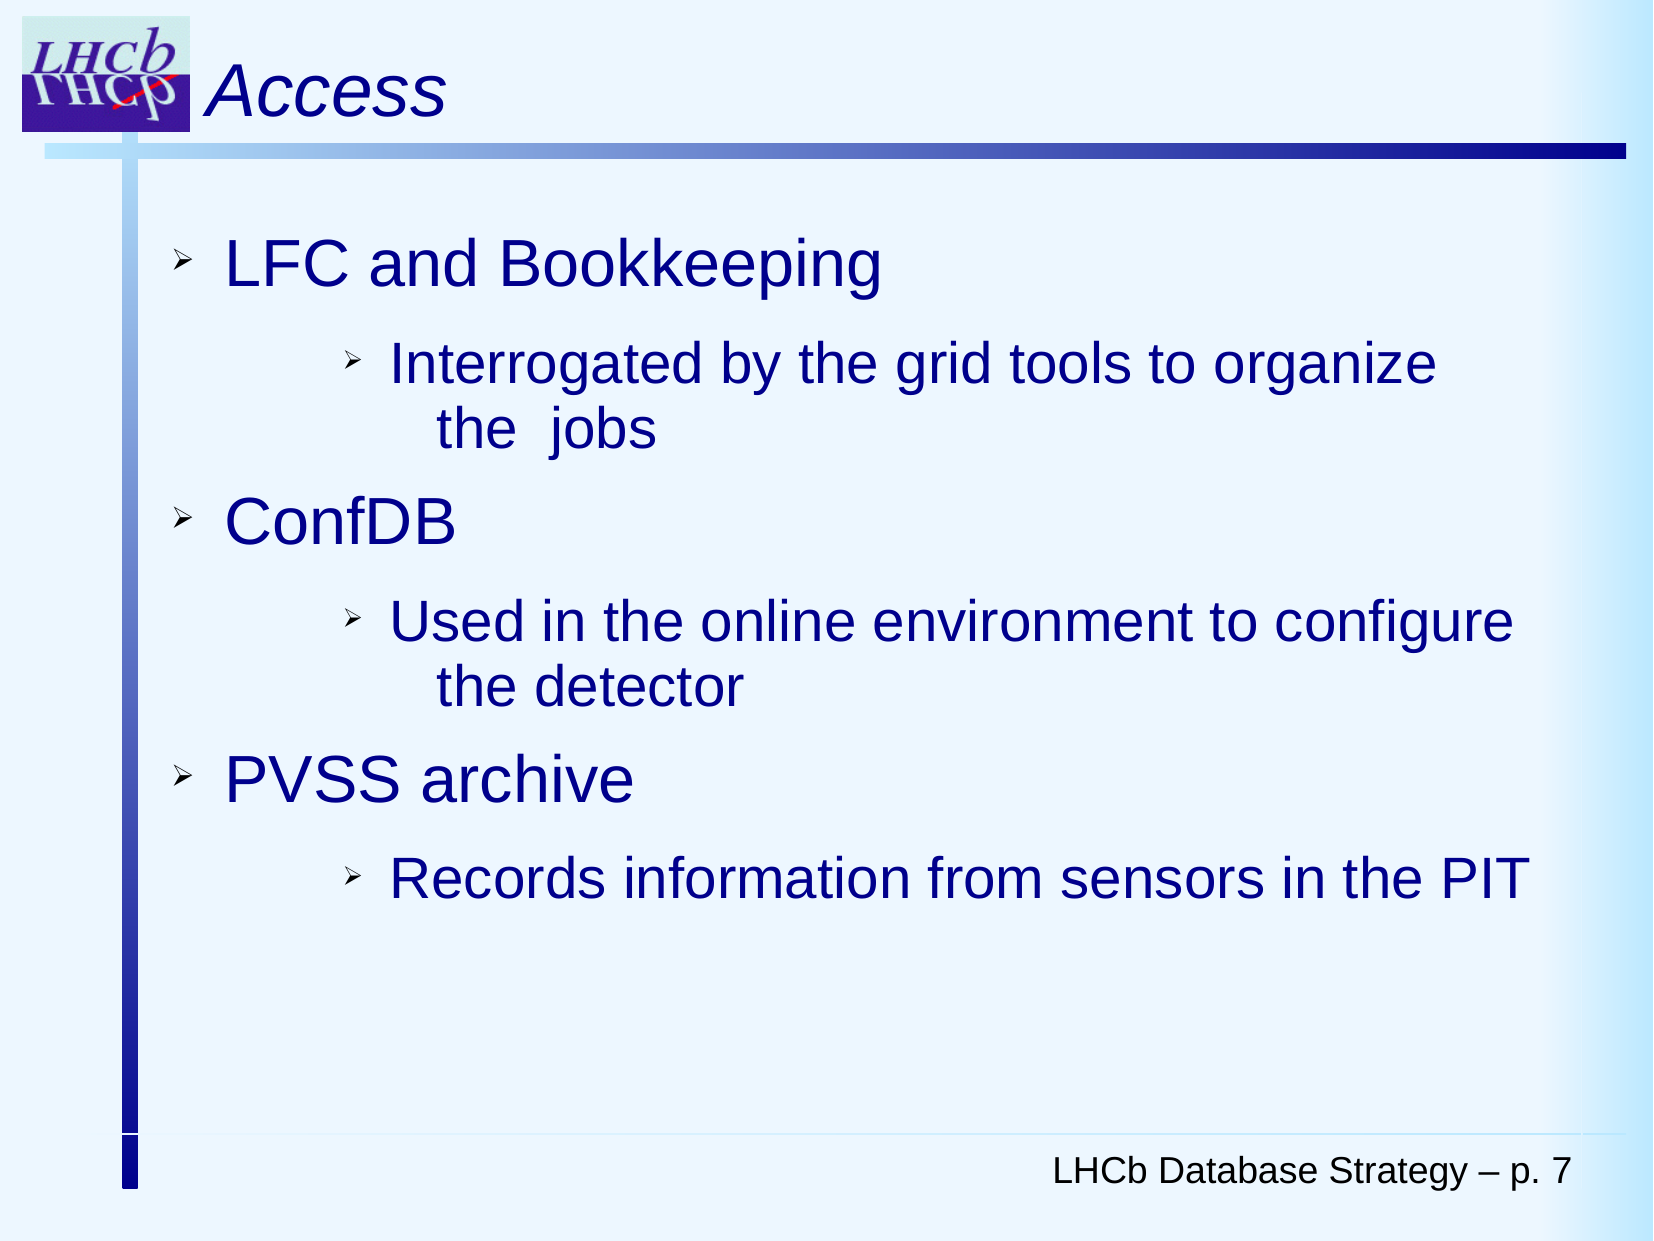

# Access
LFC and Bookkeeping
Interrogated by the grid tools to organize the jobs
ConfDB
Used in the online environment to configure the detector
PVSS archive
Records information from sensors in the PIT